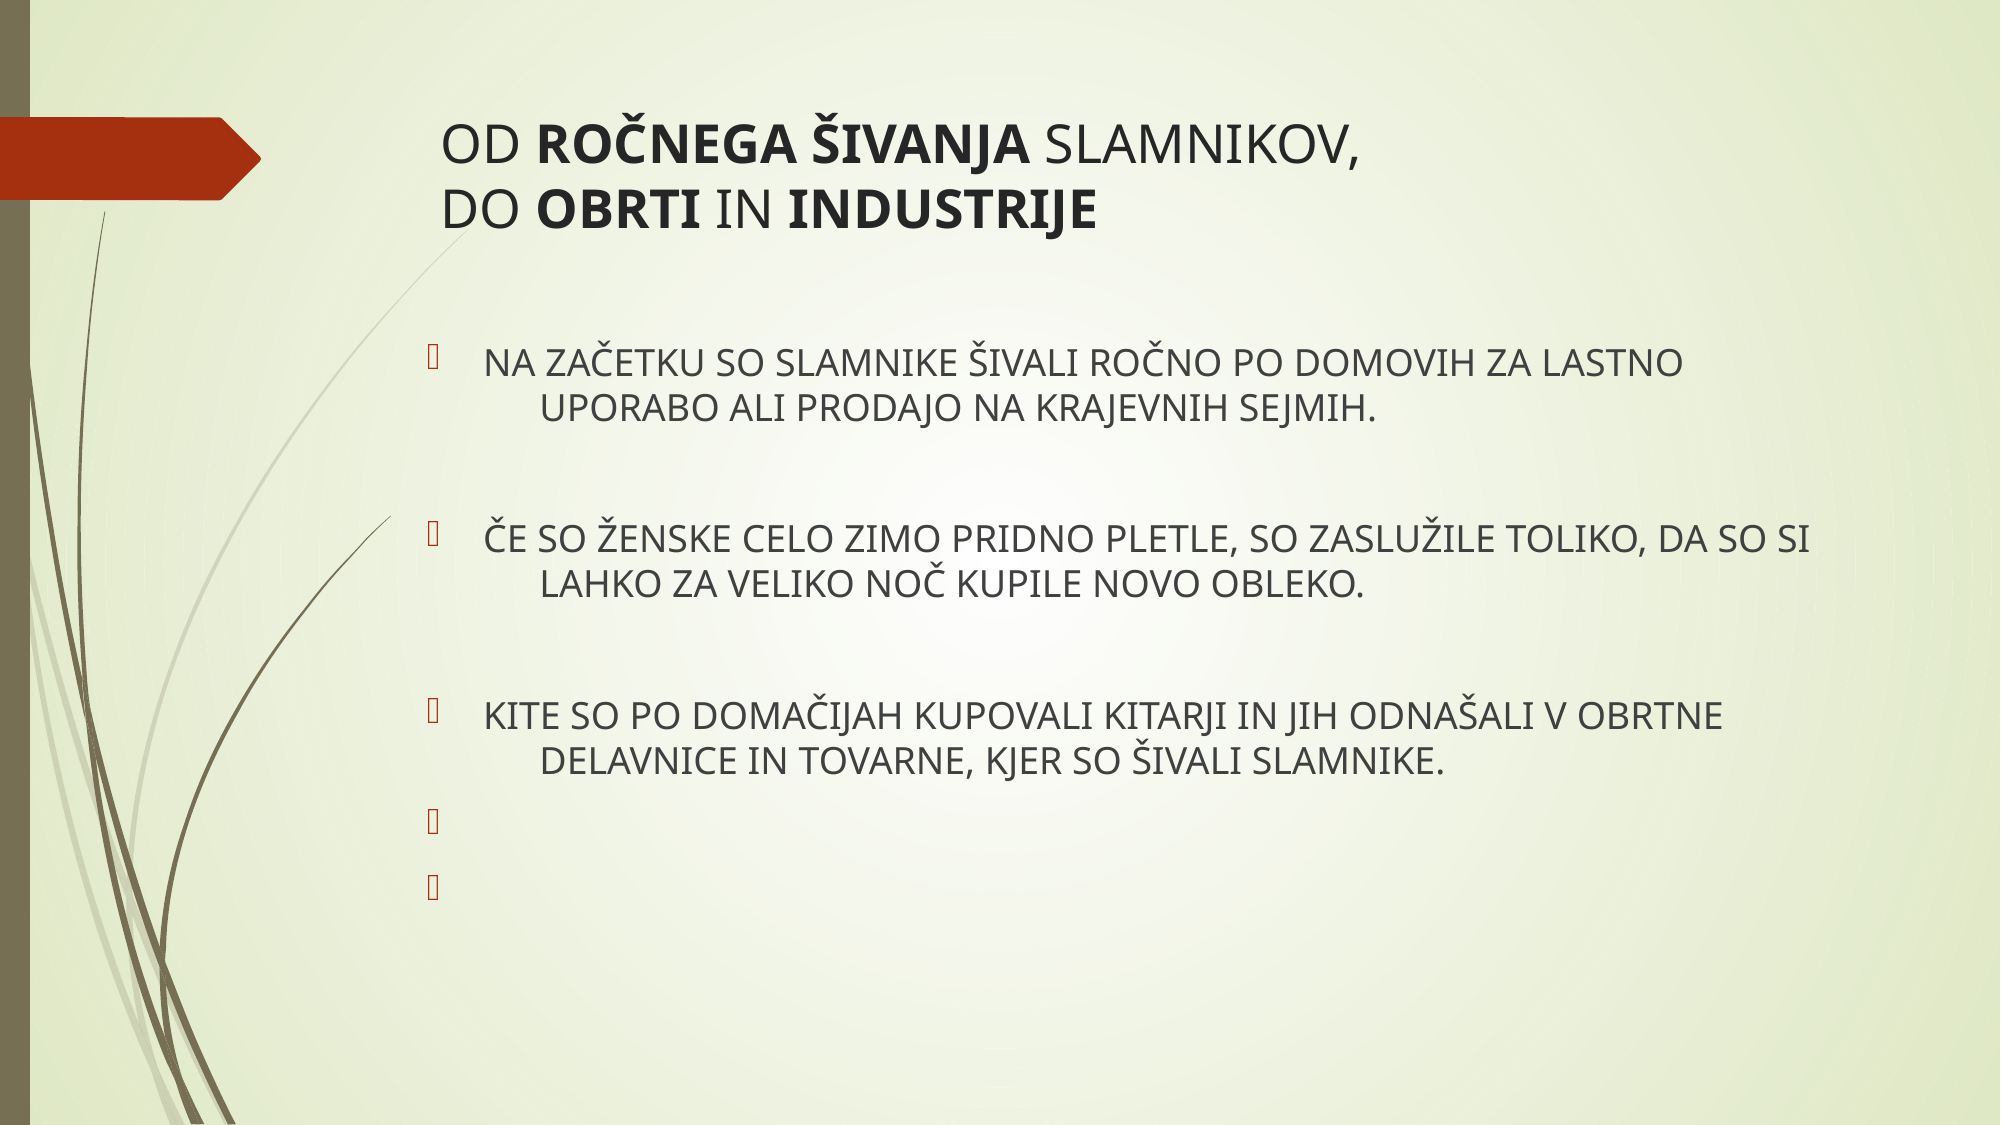

# OD ROČNEGA ŠIVANJA SLAMNIKOV, DO OBRTI IN INDUSTRIJE
NA ZAČETKU SO SLAMNIKE ŠIVALI ROČNO PO DOMOVIH ZA LASTNO UPORABO ALI PRODAJO NA KRAJEVNIH SEJMIH.
ČE SO ŽENSKE CELO ZIMO PRIDNO PLETLE, SO ZASLUŽILE TOLIKO, DA SO SI LAHKO ZA VELIKO NOČ KUPILE NOVO OBLEKO.
KITE SO PO DOMAČIJAH KUPOVALI KITARJI IN JIH ODNAŠALI V OBRTNE DELAVNICE IN TOVARNE, KJER SO ŠIVALI SLAMNIKE.